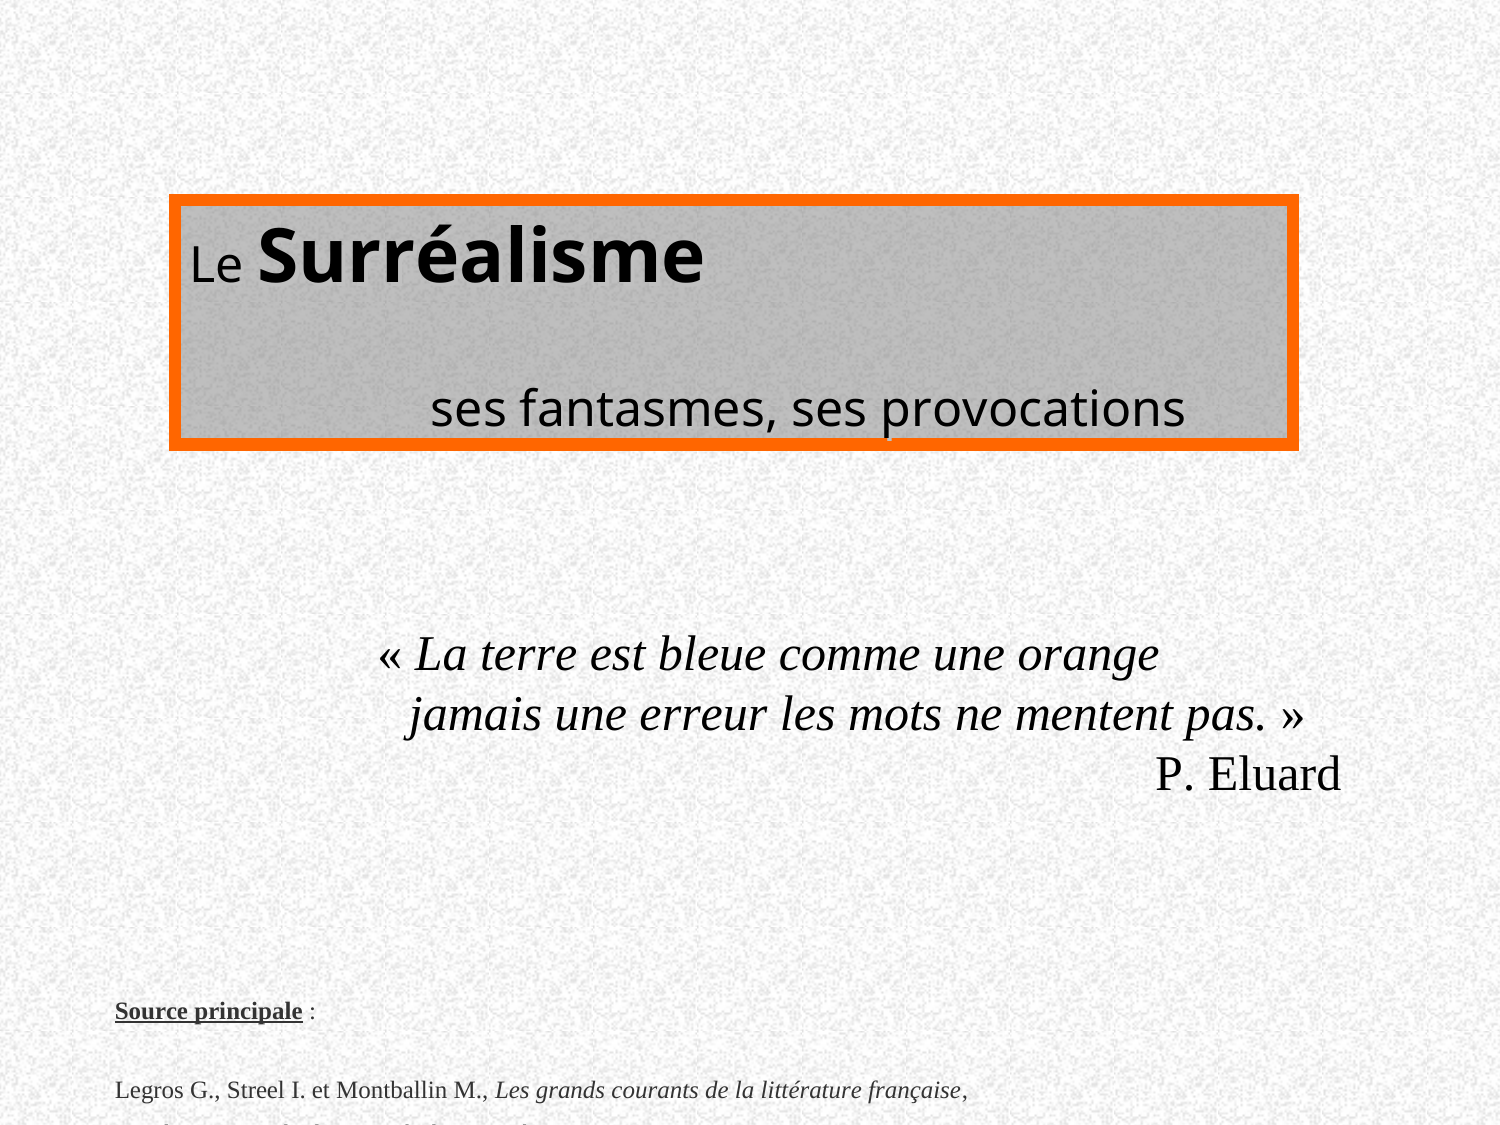

Le Surréalisme
	ses fantasmes, ses provocations
« La terre est bleue comme une orange
jamais une erreur les mots ne mentent pas. »
P. Eluard
Source principale :
Legros G., Streel I. et Montballin M., Les grands courants de la littérature française,
Actualquarto, SA Ed. Altiora Averbode, 2003. isbn : 90-317-1970-6